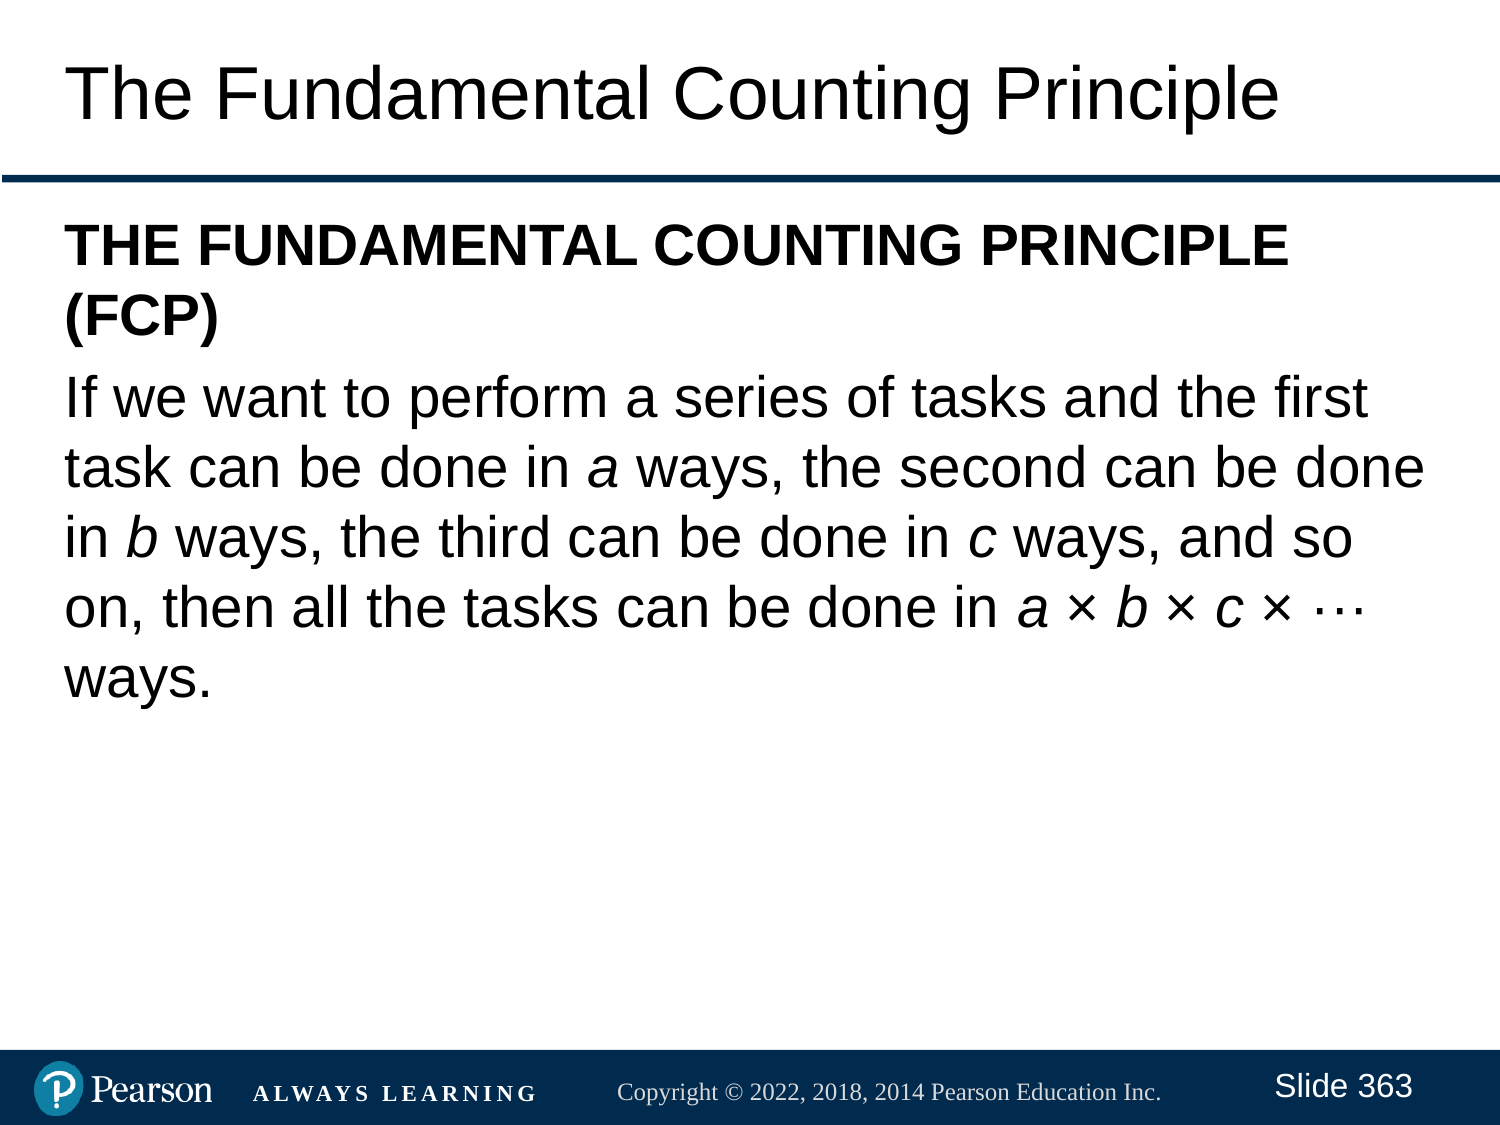

# The Fundamental Counting Principle
THE FUNDAMENTAL COUNTING PRINCIPLE (FCP)
If we want to perform a series of tasks and the first task can be done in a ways, the second can be done in b ways, the third can be done in c ways, and so on, then all the tasks can be done in a × b × c × ··· ways.